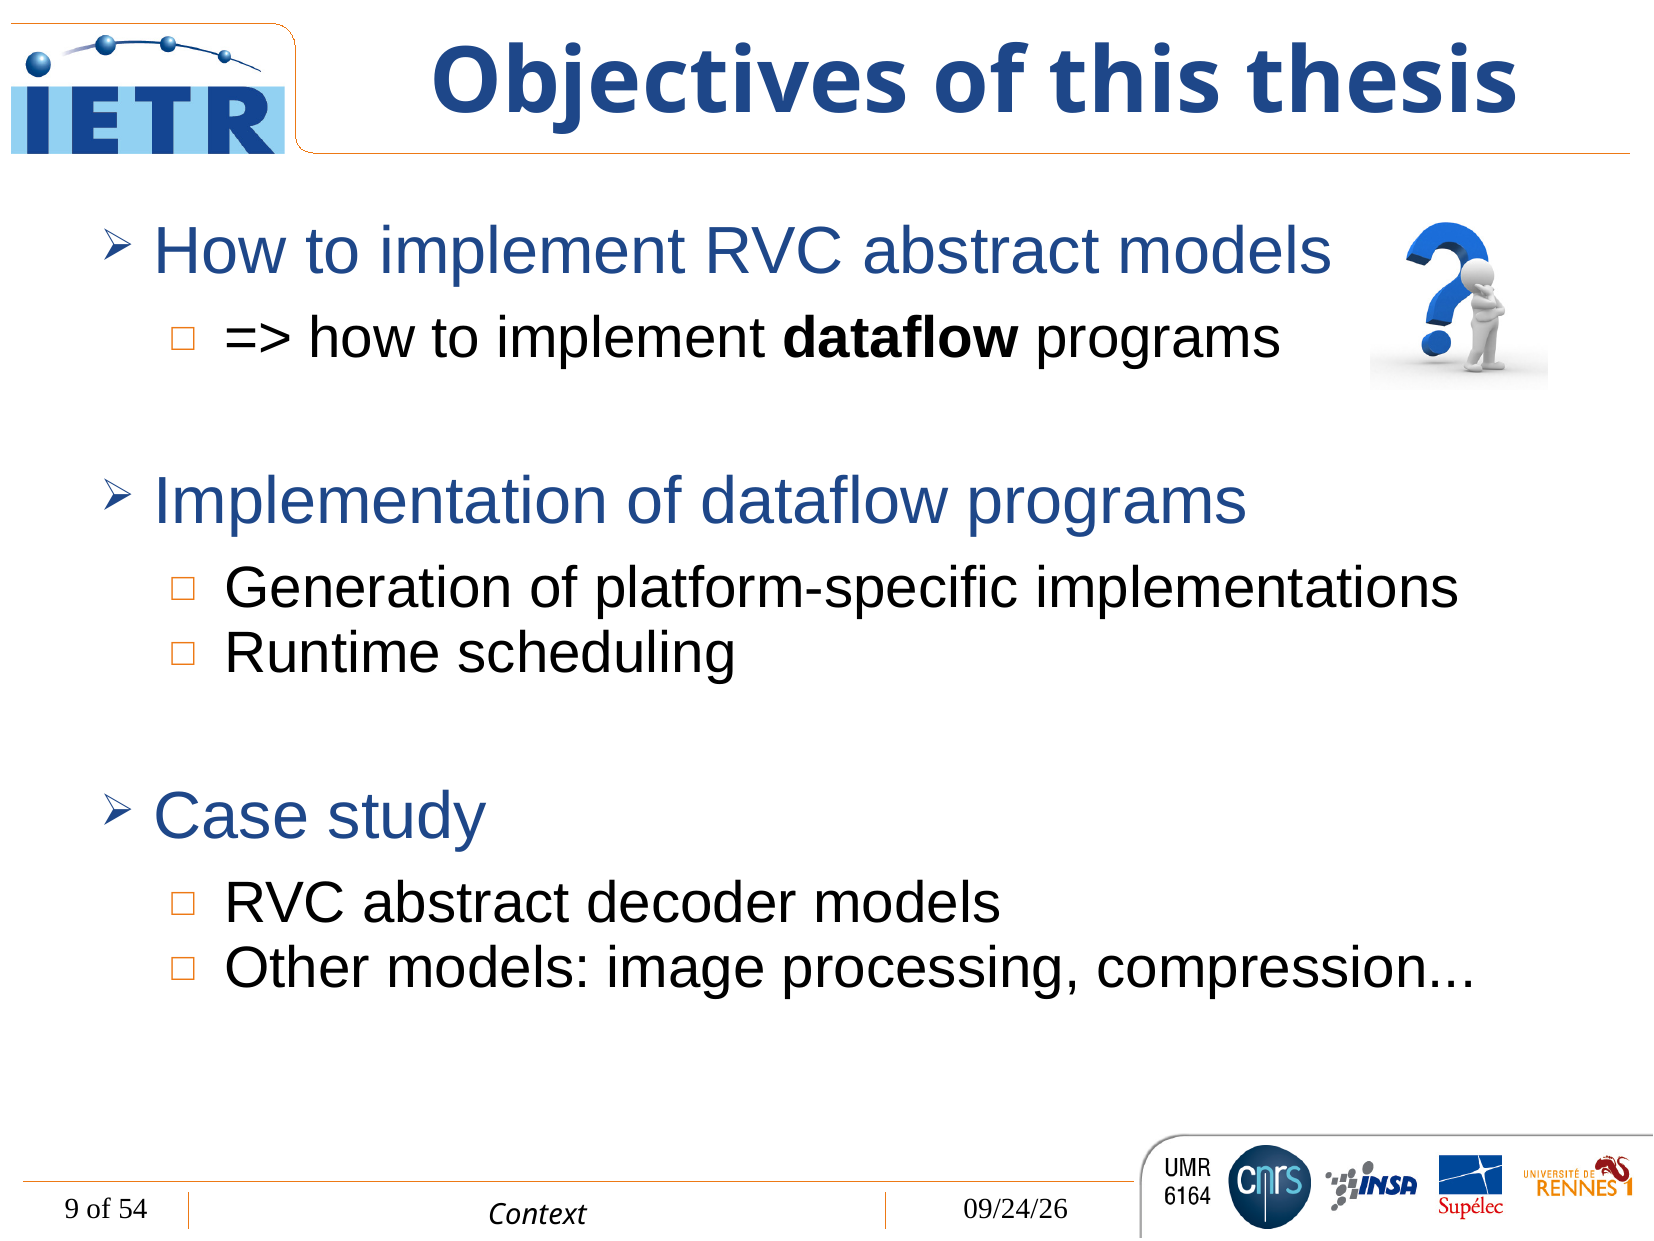

# Objectives of this thesis
How to implement RVC abstract models
=> how to implement dataflow programs
Implementation of dataflow programs
Generation of platform-specific implementations
Runtime scheduling
Case study
RVC abstract decoder models
Other models: image processing, compression...
9
Context